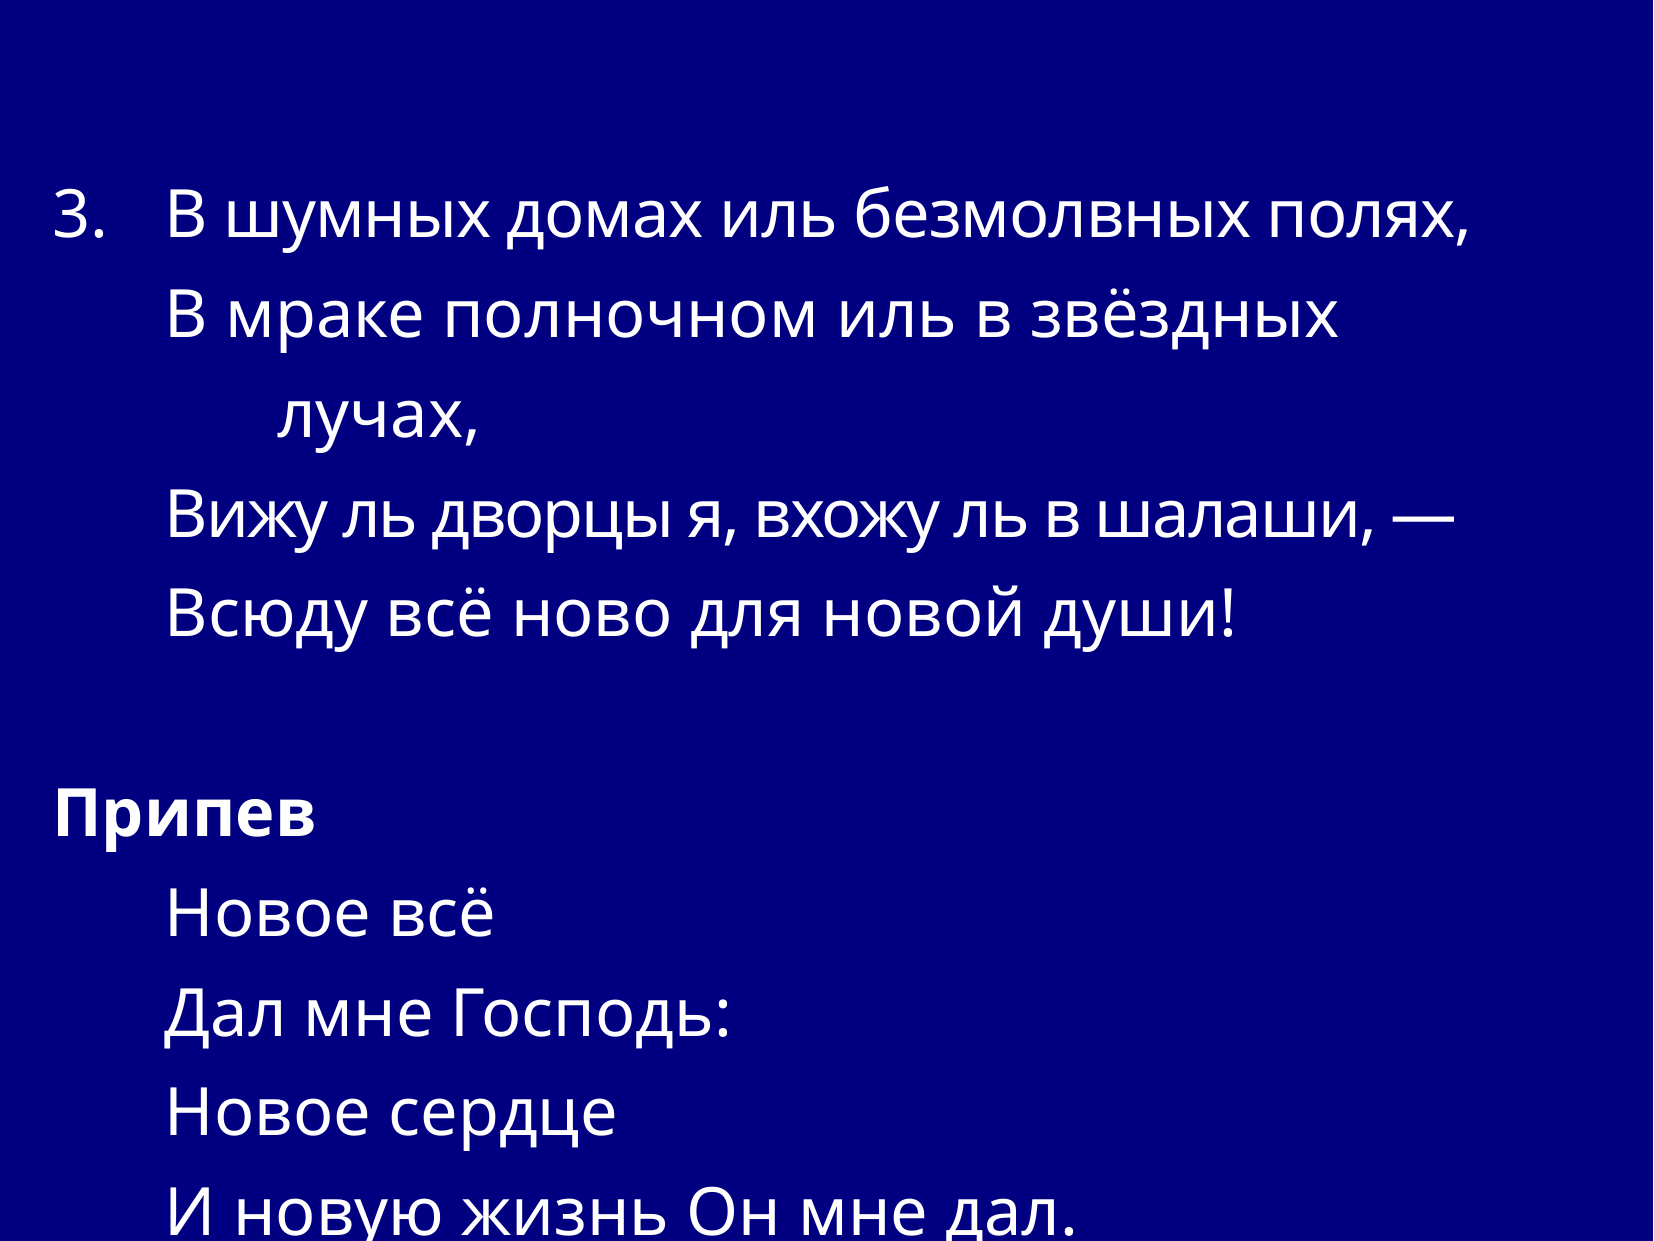

3.	В шумных домах иль безмолвных полях,
	В мраке полночном иль в звёздных
		лучах,
	Вижу ль дворцы я, вхожу ль в шалаши, —
	Всюду всё ново для новой души!
Припев
	Новое всё
	Дал мне Господь:
	Новое сердце
	И новую жизнь Он мне дал.